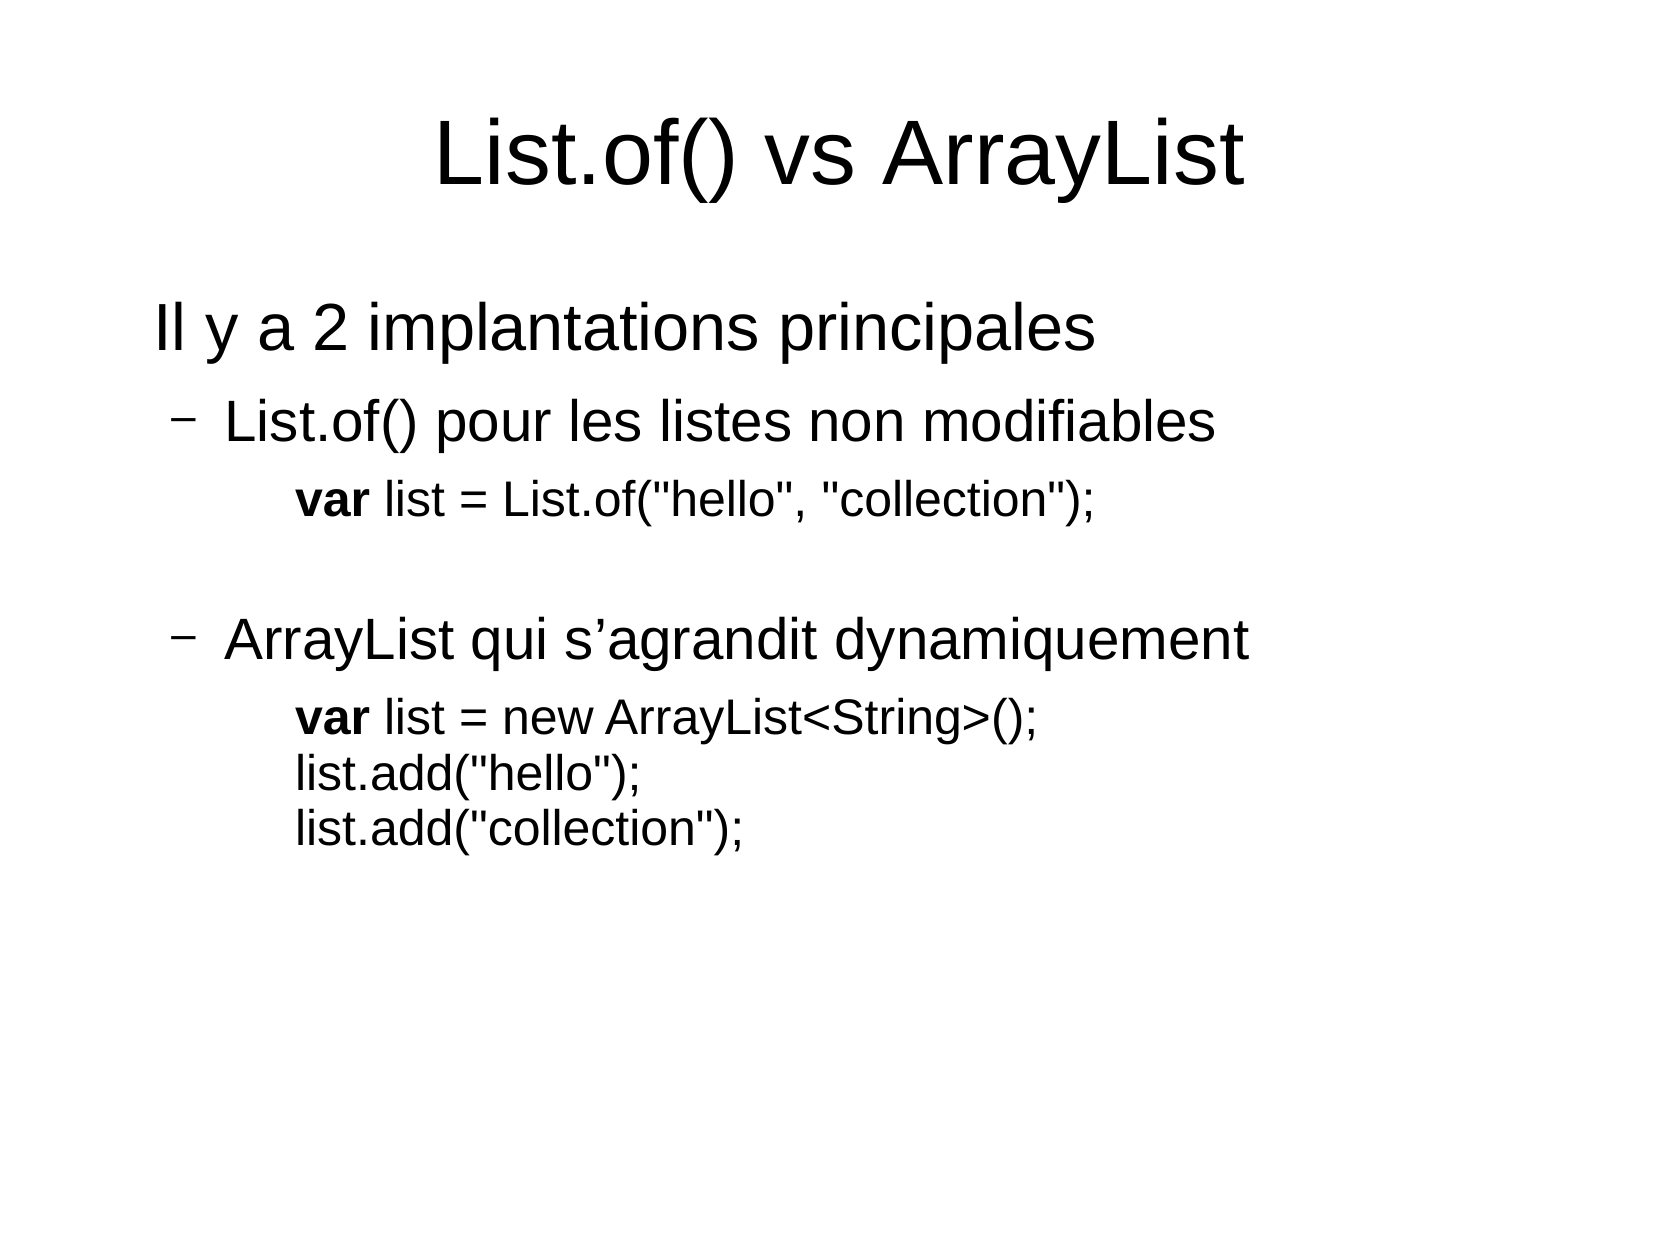

# List.of() vs ArrayList
Il y a 2 implantations principales
List.of() pour les listes non modifiables
var list = List.of("hello", "collection");
ArrayList qui s’agrandit dynamiquement
var list = new ArrayList<String>();
list.add("hello");
list.add("collection");